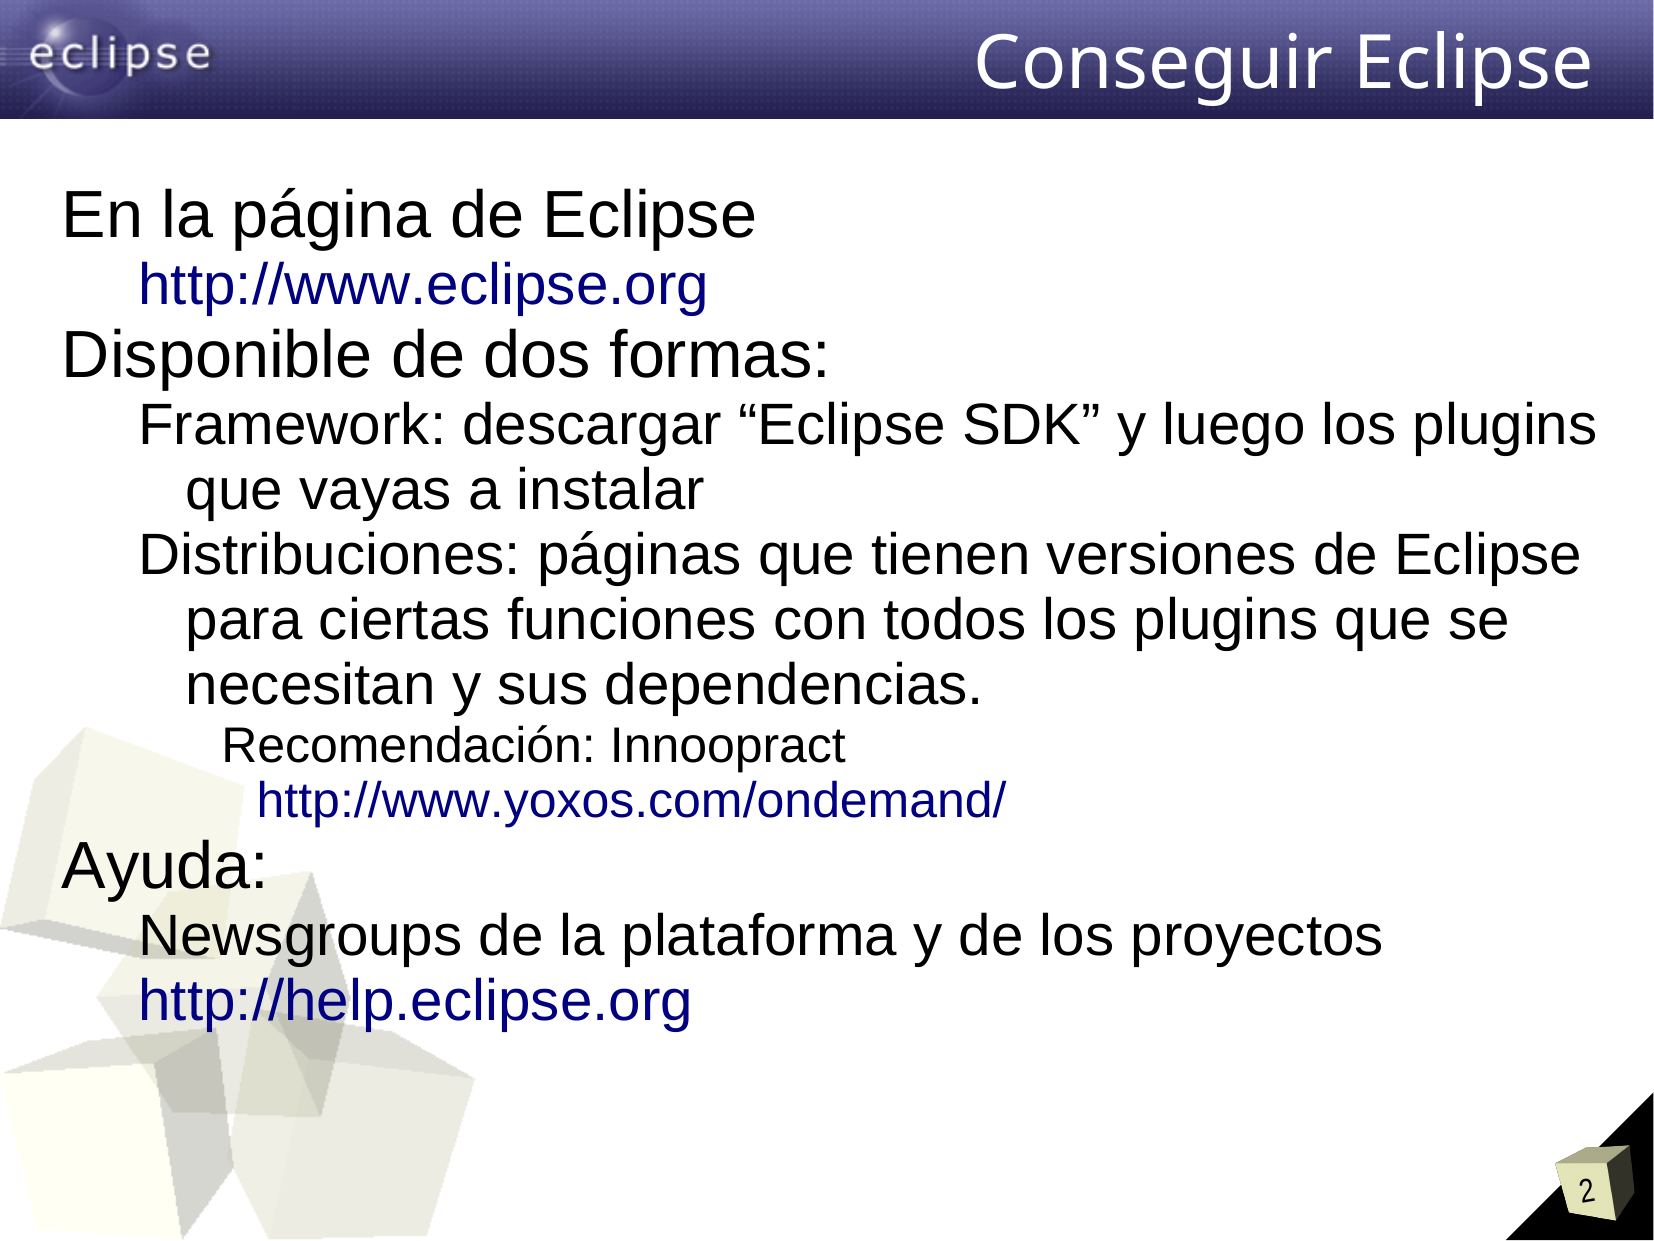

# Conseguir Eclipse
En la página de Eclipse
http://www.eclipse.org
Disponible de dos formas:
Framework: descargar “Eclipse SDK” y luego los plugins que vayas a instalar
Distribuciones: páginas que tienen versiones de Eclipse para ciertas funciones con todos los plugins que se necesitan y sus dependencias.
Recomendación: Innoopract http://www.yoxos.com/ondemand/
Ayuda:
Newsgroups de la plataforma y de los proyectos
http://help.eclipse.org